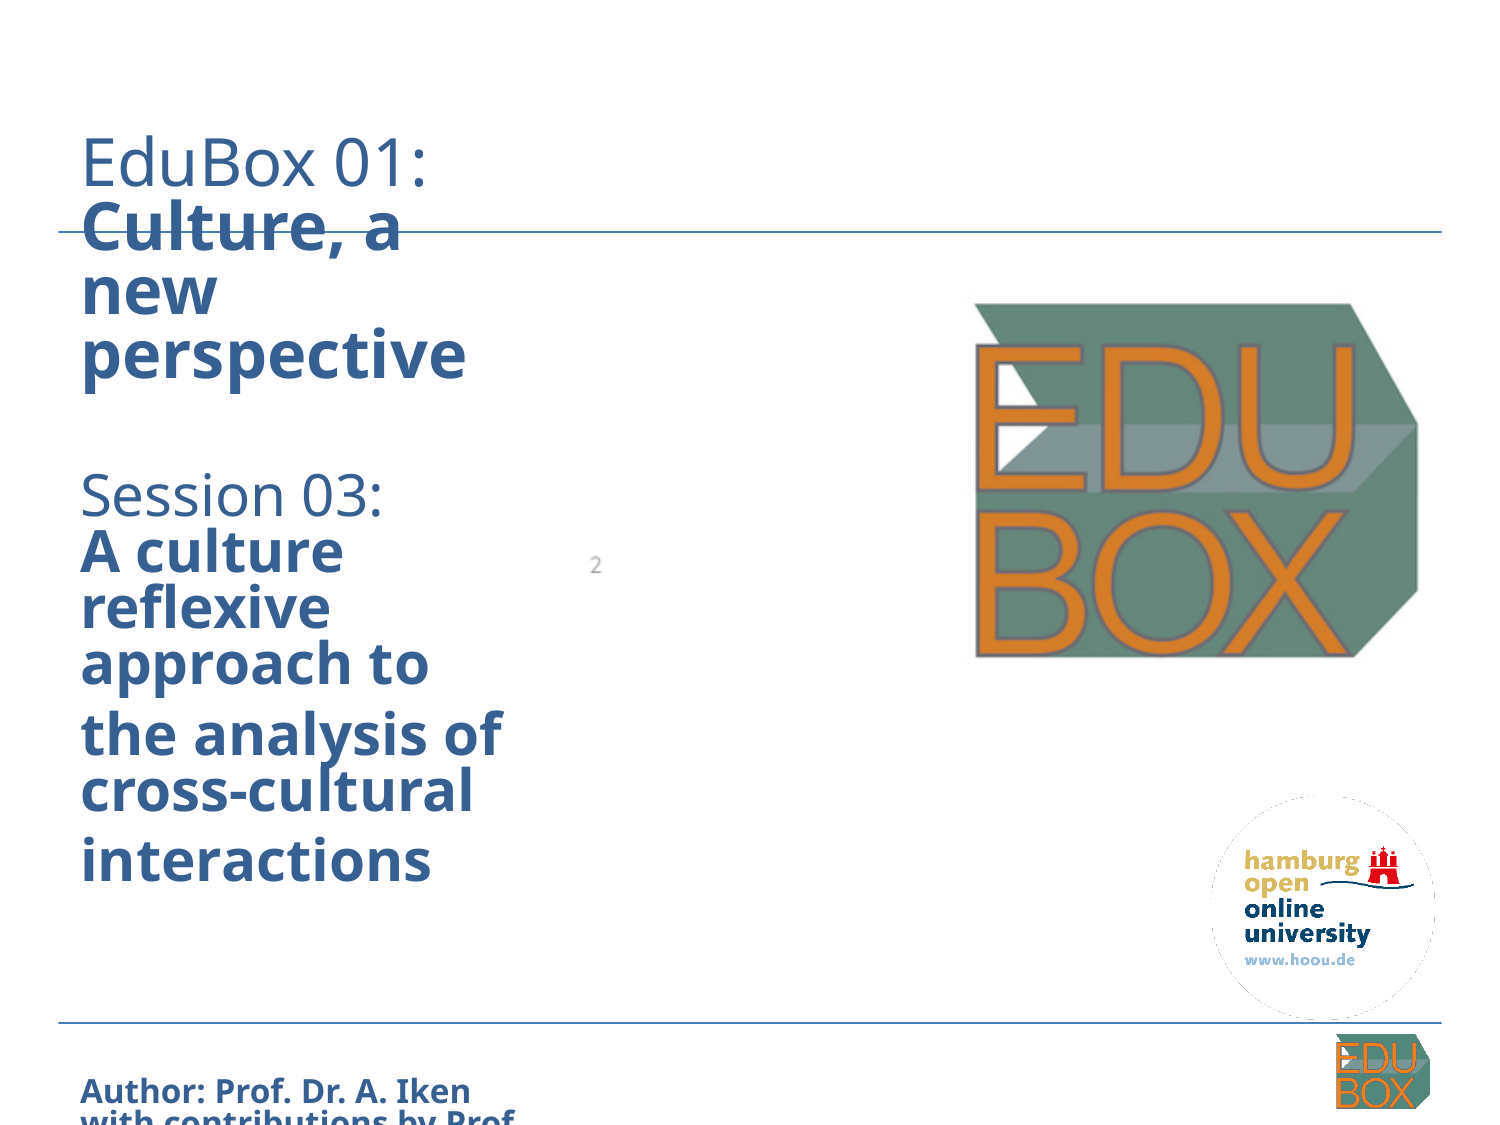

# EduBox 01: Culture, a new perspective
Session 03:
A culture reflexive approach to
the analysis of cross-cultural
interactions
Author: Prof. Dr. A. Iken with contributions by Prof. Dr. K. Nazarkiewicz
Project: EduBoxes for Hamburg Open Online University (www.hoou.de)